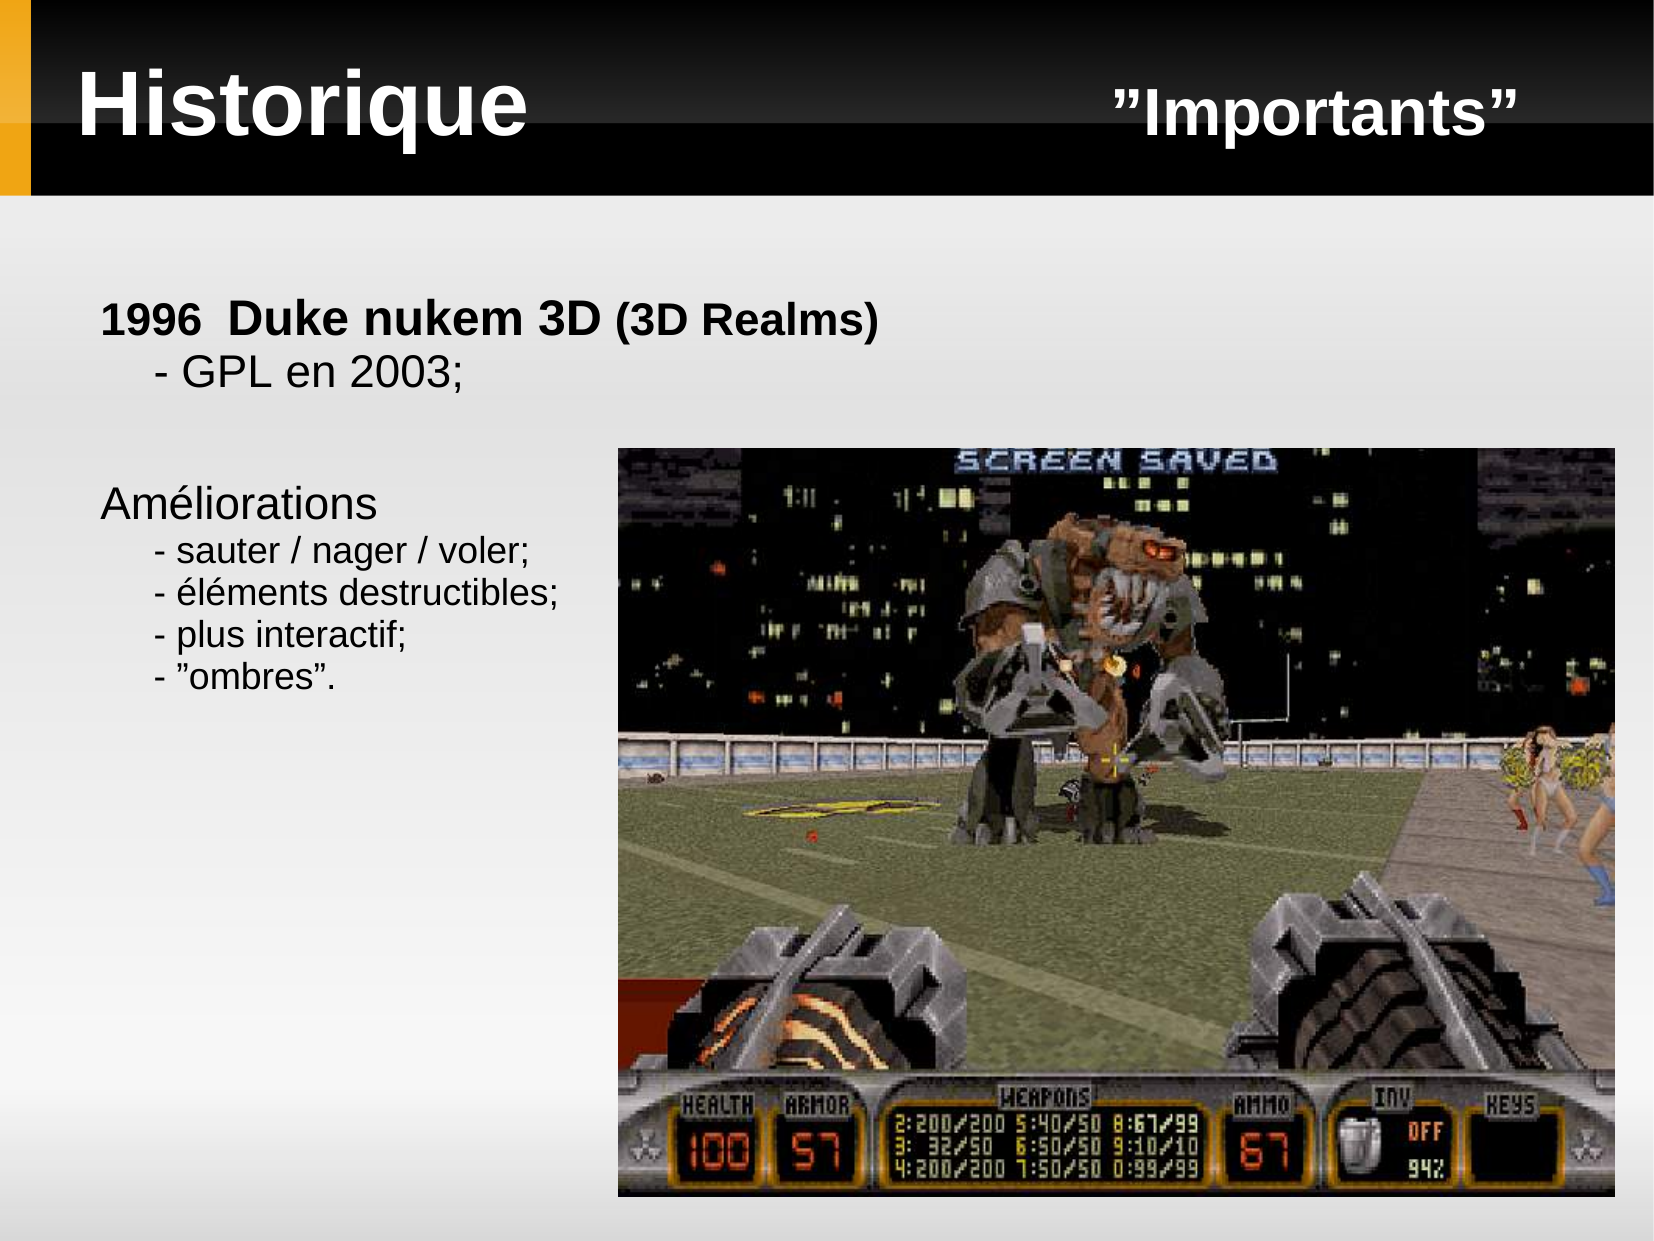

# Historique								”Importants”
1996	Duke nukem 3D (3D Realms)
- GPL en 2003;
Améliorations
- sauter / nager / voler;
- éléments destructibles;
- plus interactif;
- ”ombres”.